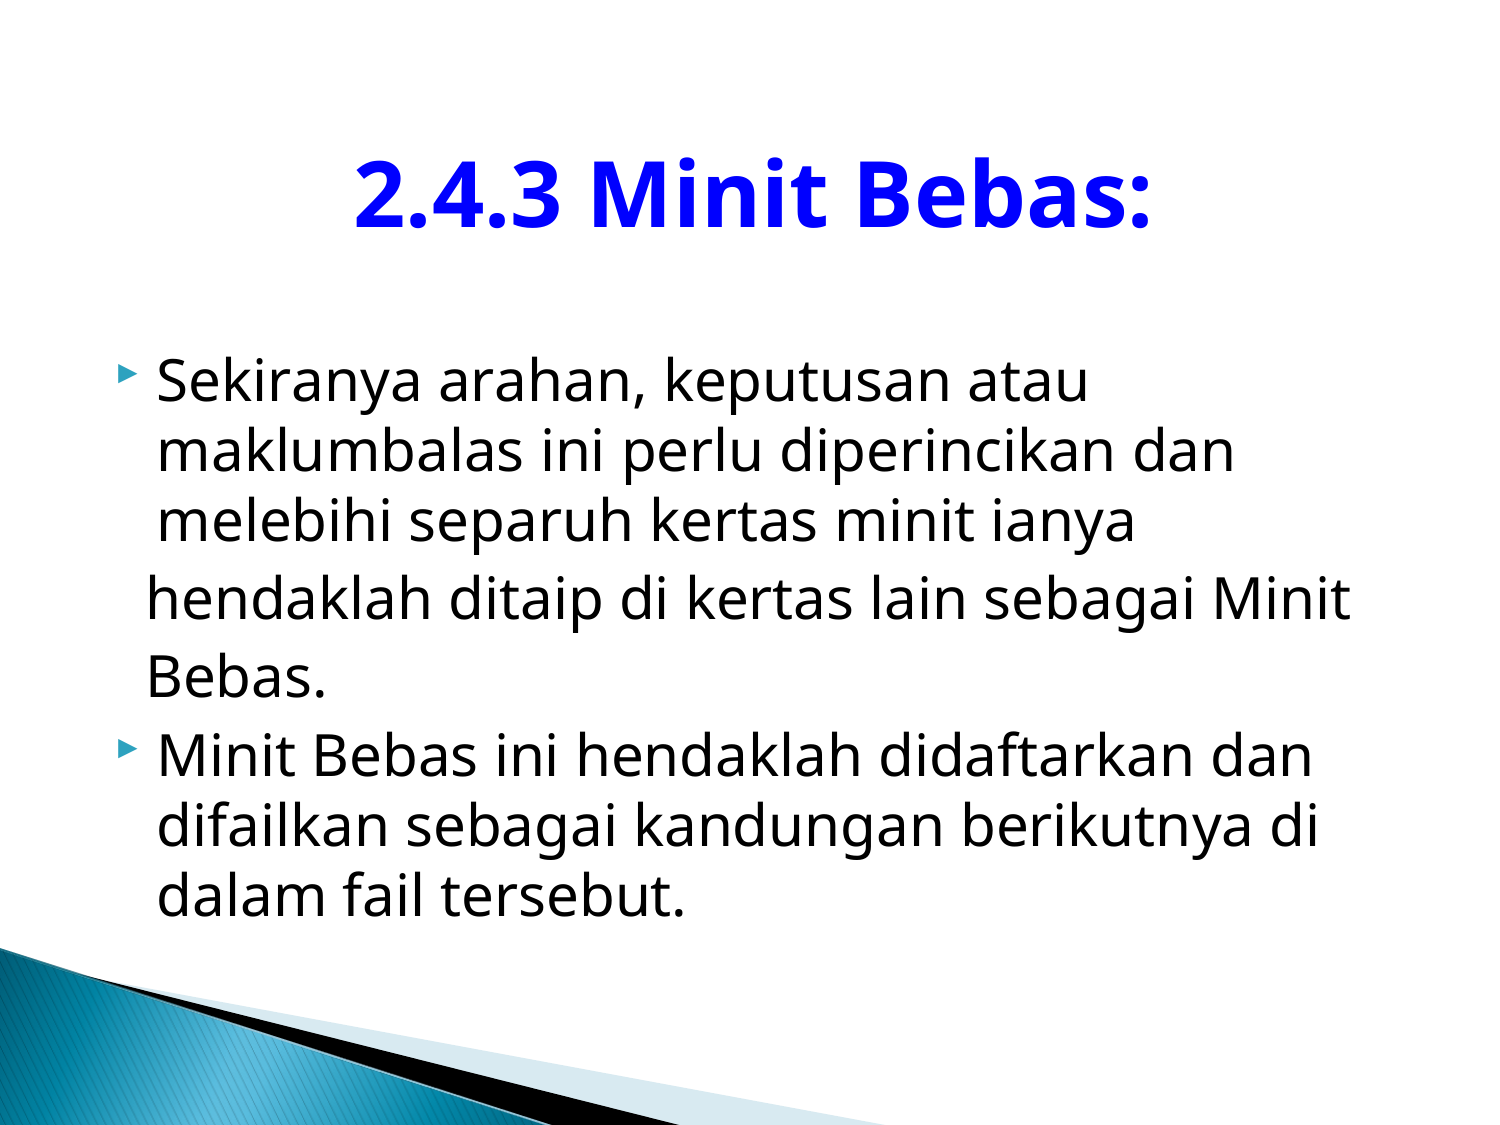

# 2.4.3 Minit Bebas:
Sekiranya arahan, keputusan atau maklumbalas ini perlu diperincikan dan melebihi separuh kertas minit ianya
 hendaklah ditaip di kertas lain sebagai Minit
 Bebas.
Minit Bebas ini hendaklah didaftarkan dan difailkan sebagai kandungan berikutnya di dalam fail tersebut.